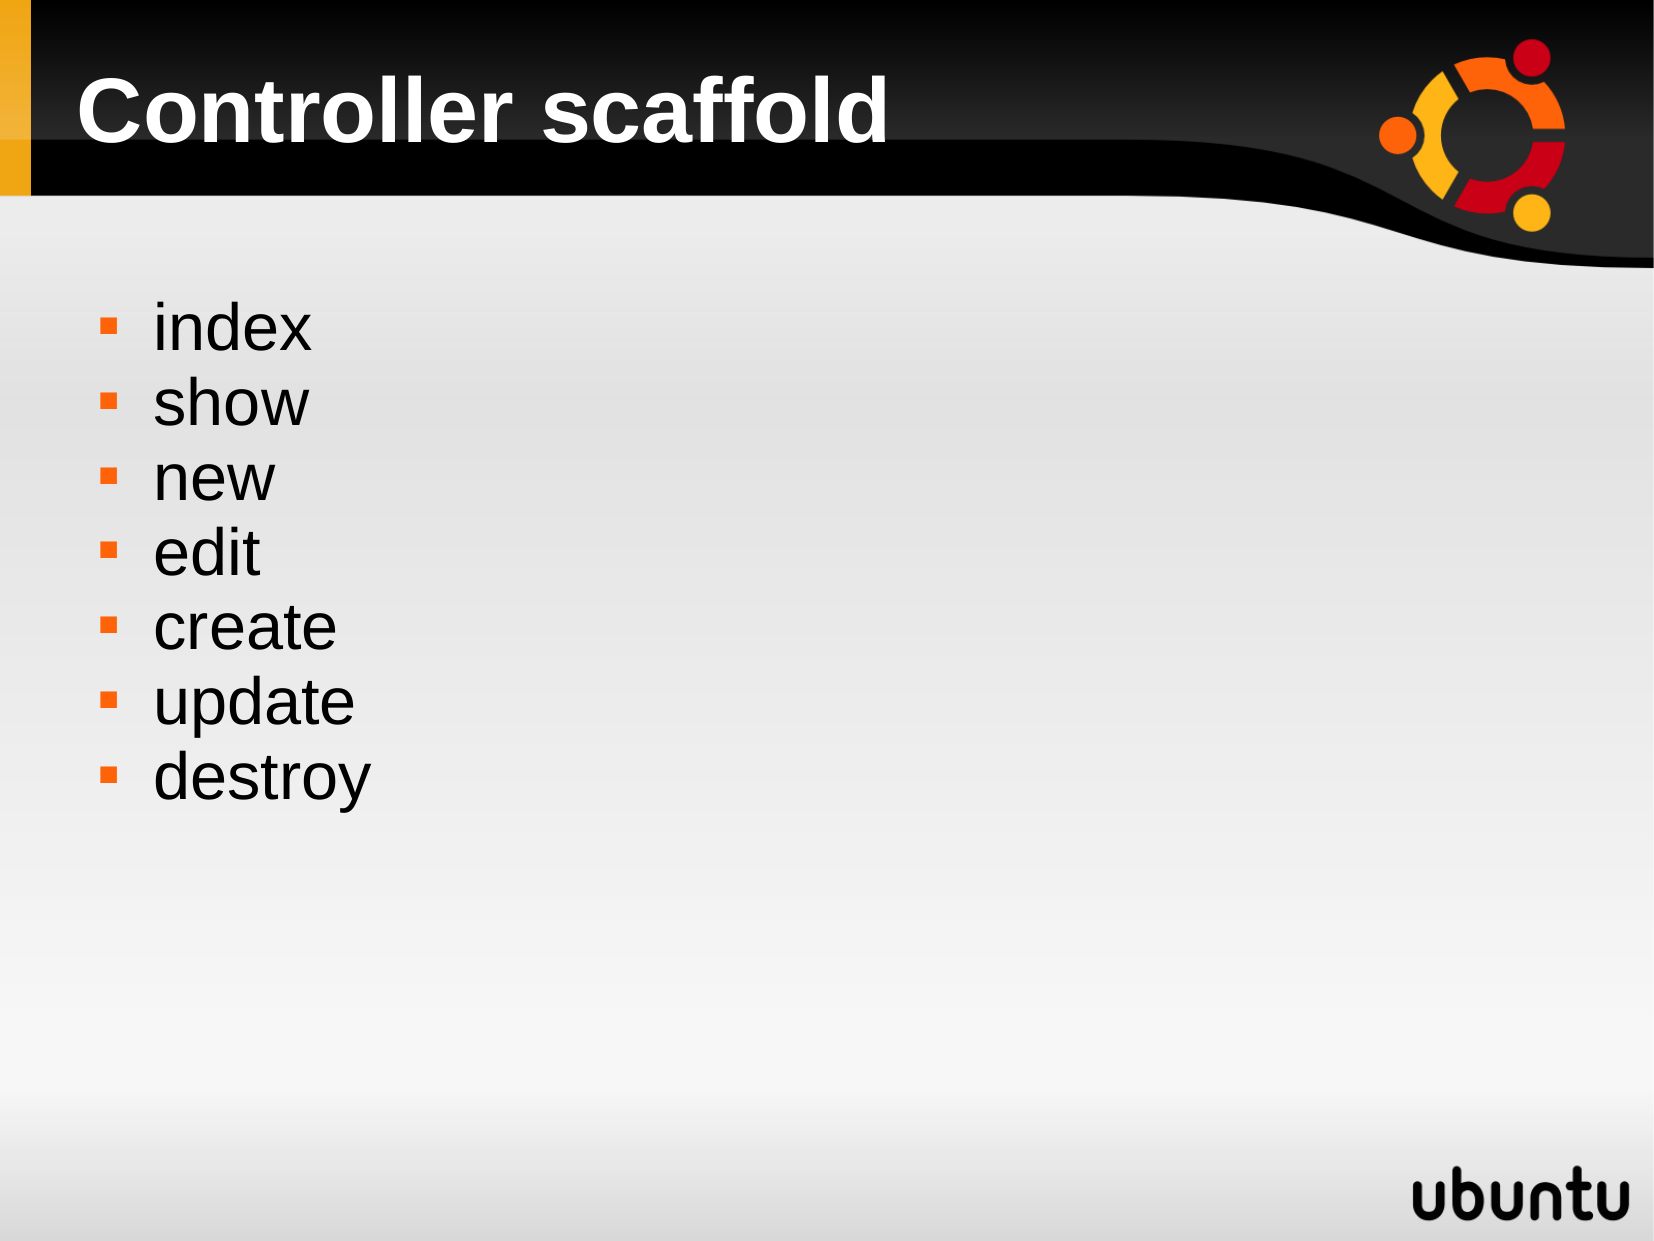

# Controller scaffold
index
show
new
edit
create
update
destroy